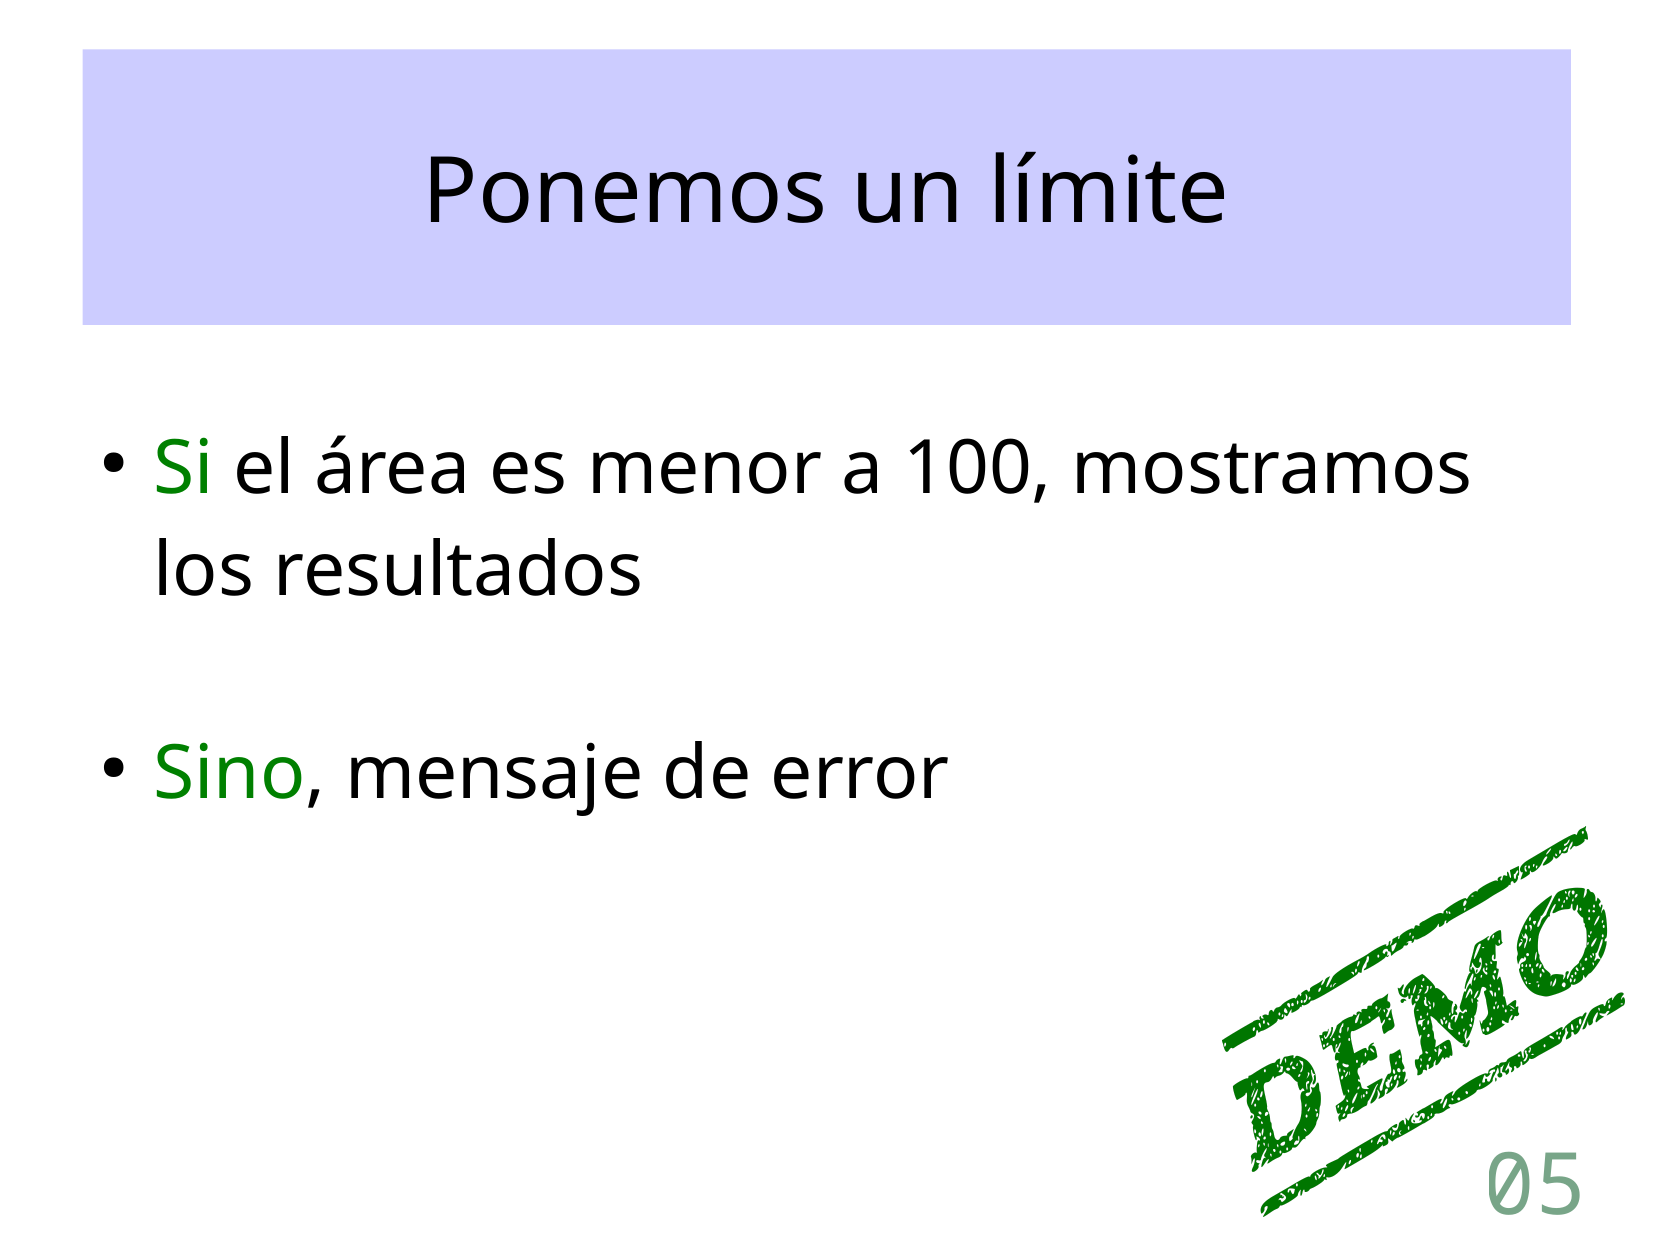

# Ponemos un límite
Si el área es menor a 100, mostramos los resultados
Sino, mensaje de error
05